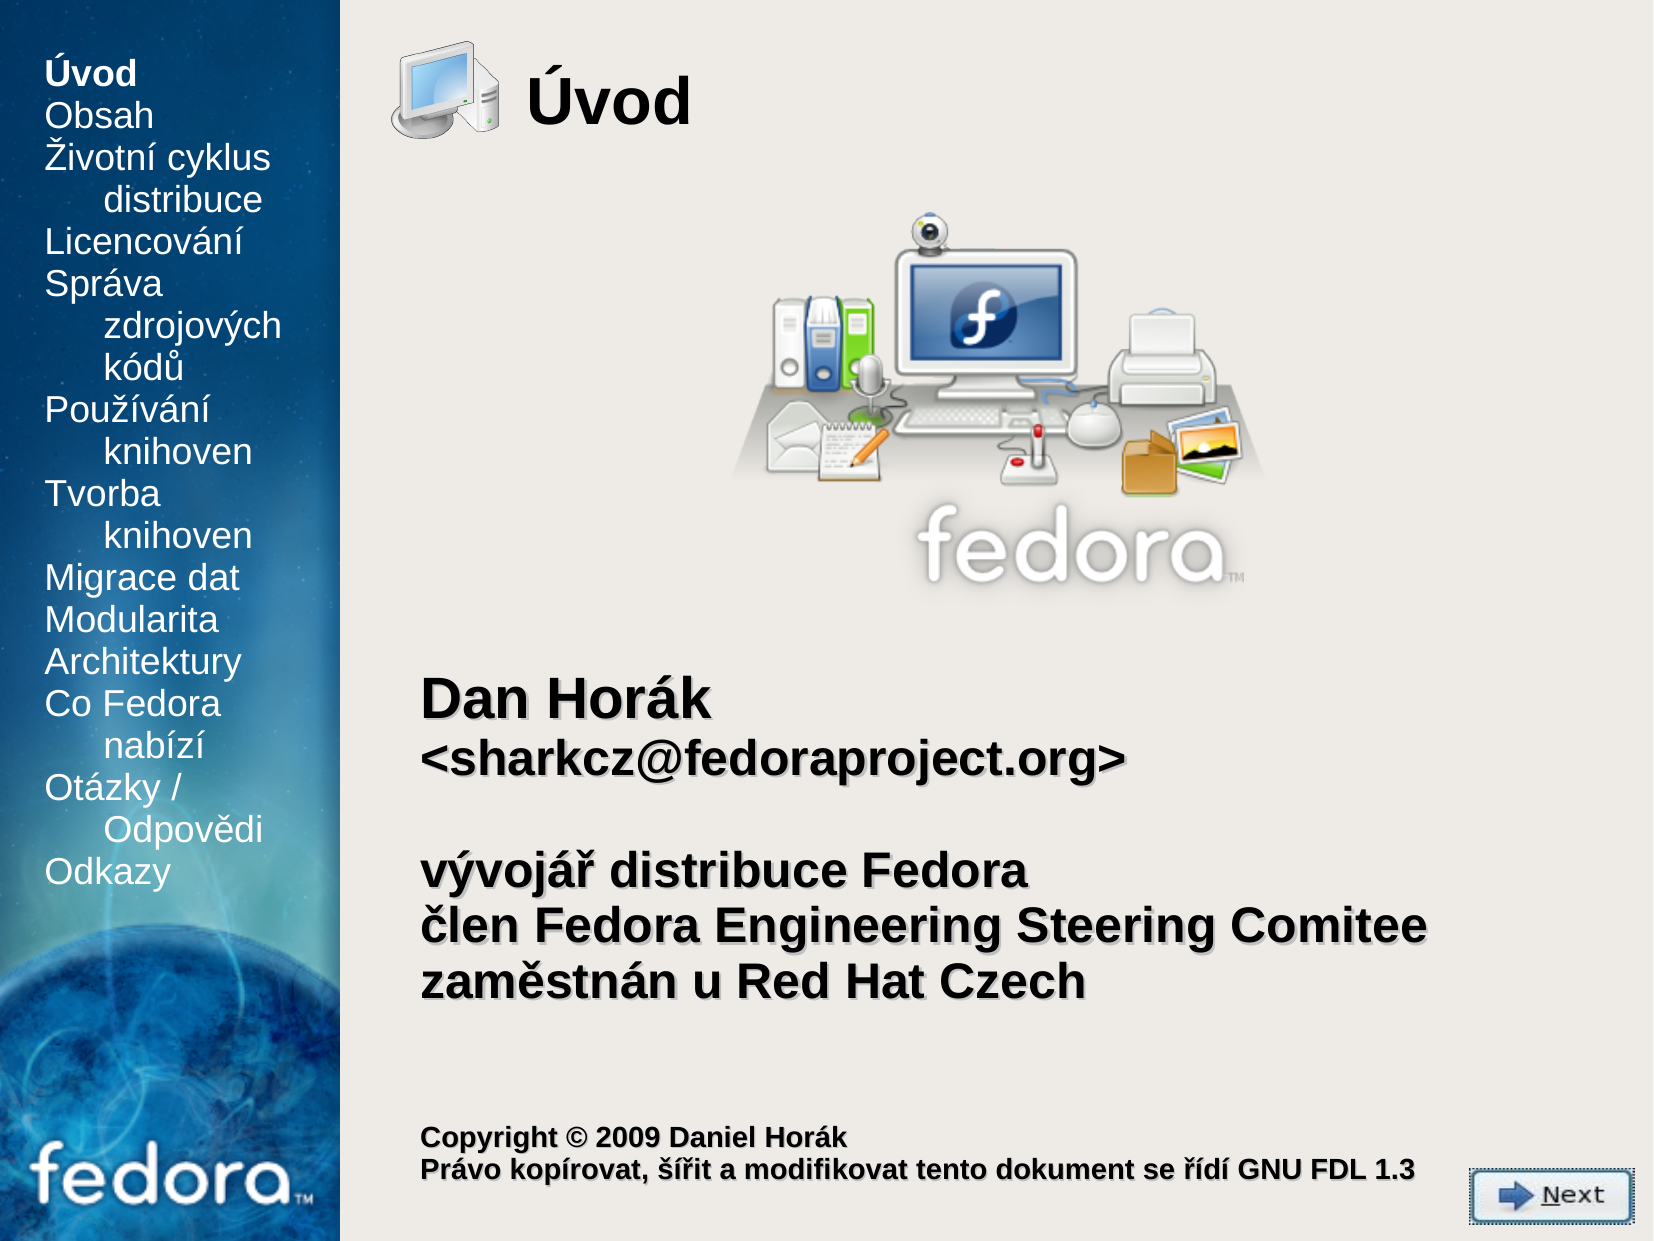

Úvod
Obsah
Životní cyklus distribuce
Licencování
Správa zdrojových kódů
Používání knihoven
Tvorba knihoven
Migrace dat
Modularita
Architektury
Co Fedora nabízí
Otázky / Odpovědi
Odkazy
# Agenda
Úvod
Dan Horák
<sharkcz@fedoraproject.org>
vývojář distribuce Fedora
člen Fedora Engineering Steering Comitee
zaměstnán u Red Hat Czech
Copyright © 2009 Daniel Horák
Právo kopírovat, šířit a modifikovat tento dokument se řídí GNU FDL 1.3